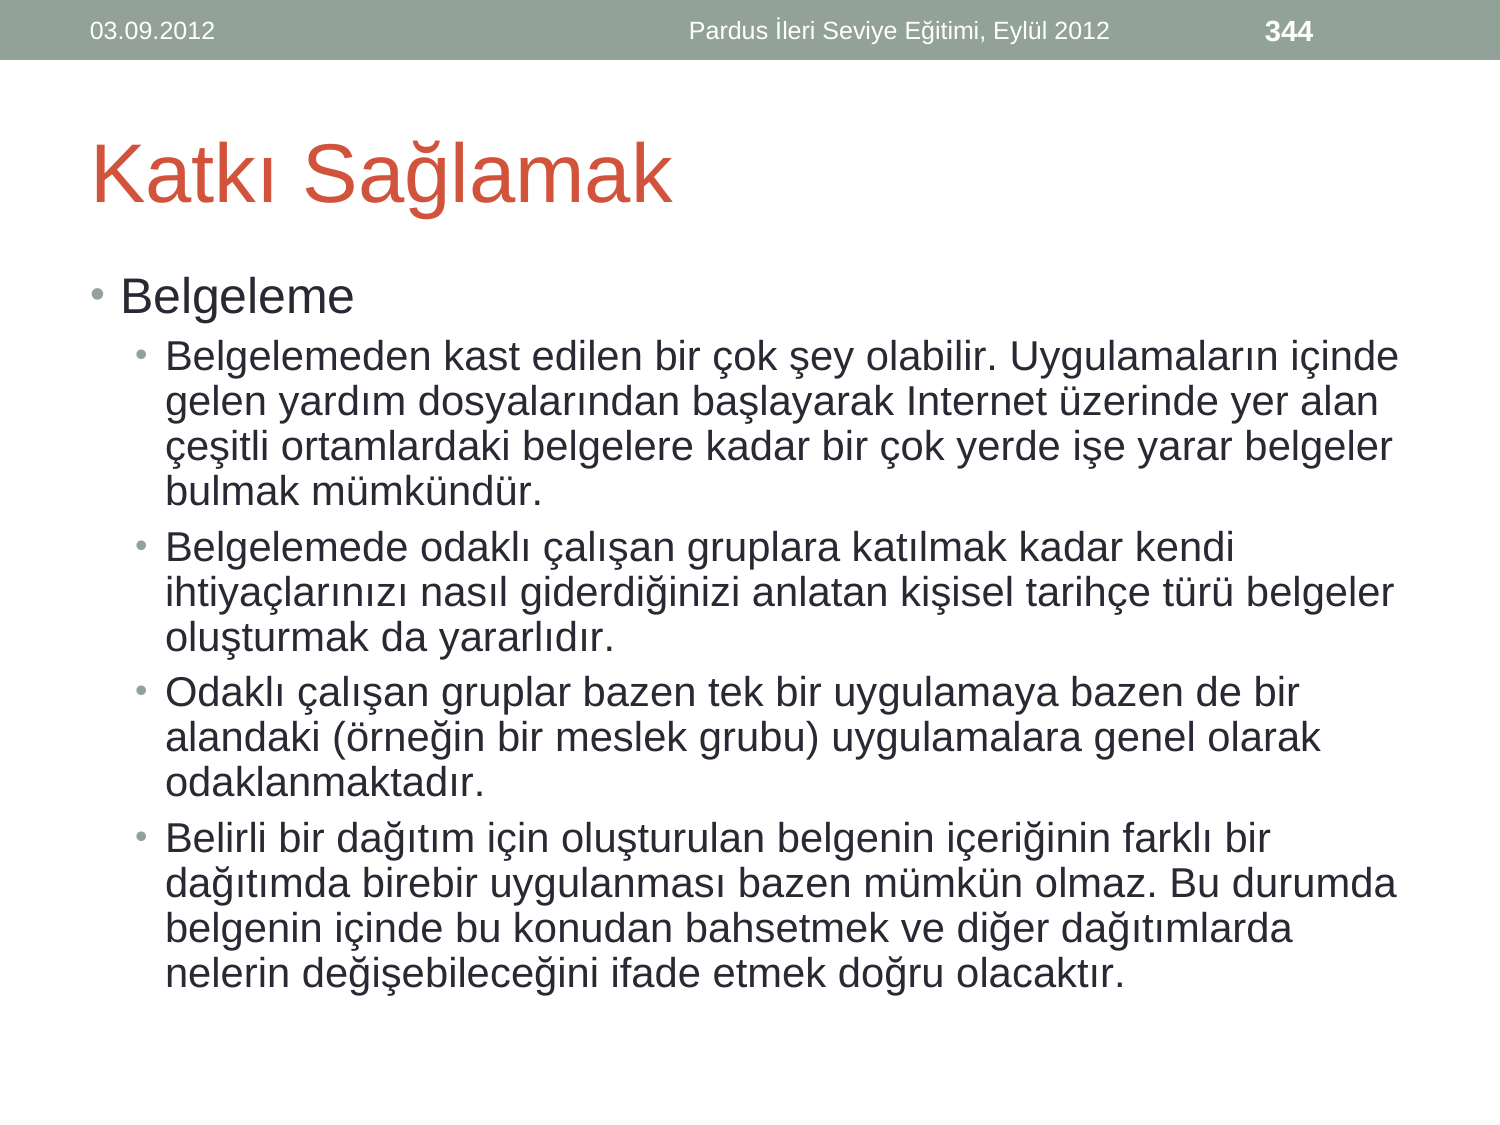

03.09.2012
Pardus İleri Seviye Eğitimi, Eylül 2012
# Katkı Sağlamak
Belgeleme
Belgelemeden kast edilen bir çok şey olabilir. Uygulamaların içinde gelen yardım dosyalarından başlayarak Internet üzerinde yer alan çeşitli ortamlardaki belgelere kadar bir çok yerde işe yarar belgeler bulmak mümkündür.
Belgelemede odaklı çalışan gruplara katılmak kadar kendi ihtiyaçlarınızı nasıl giderdiğinizi anlatan kişisel tarihçe türü belgeler oluşturmak da yararlıdır.
Odaklı çalışan gruplar bazen tek bir uygulamaya bazen de bir alandaki (örneğin bir meslek grubu) uygulamalara genel olarak odaklanmaktadır.
Belirli bir dağıtım için oluşturulan belgenin içeriğinin farklı bir dağıtımda birebir uygulanması bazen mümkün olmaz. Bu durumda belgenin içinde bu konudan bahsetmek ve diğer dağıtımlarda nelerin değişebileceğini ifade etmek doğru olacaktır.